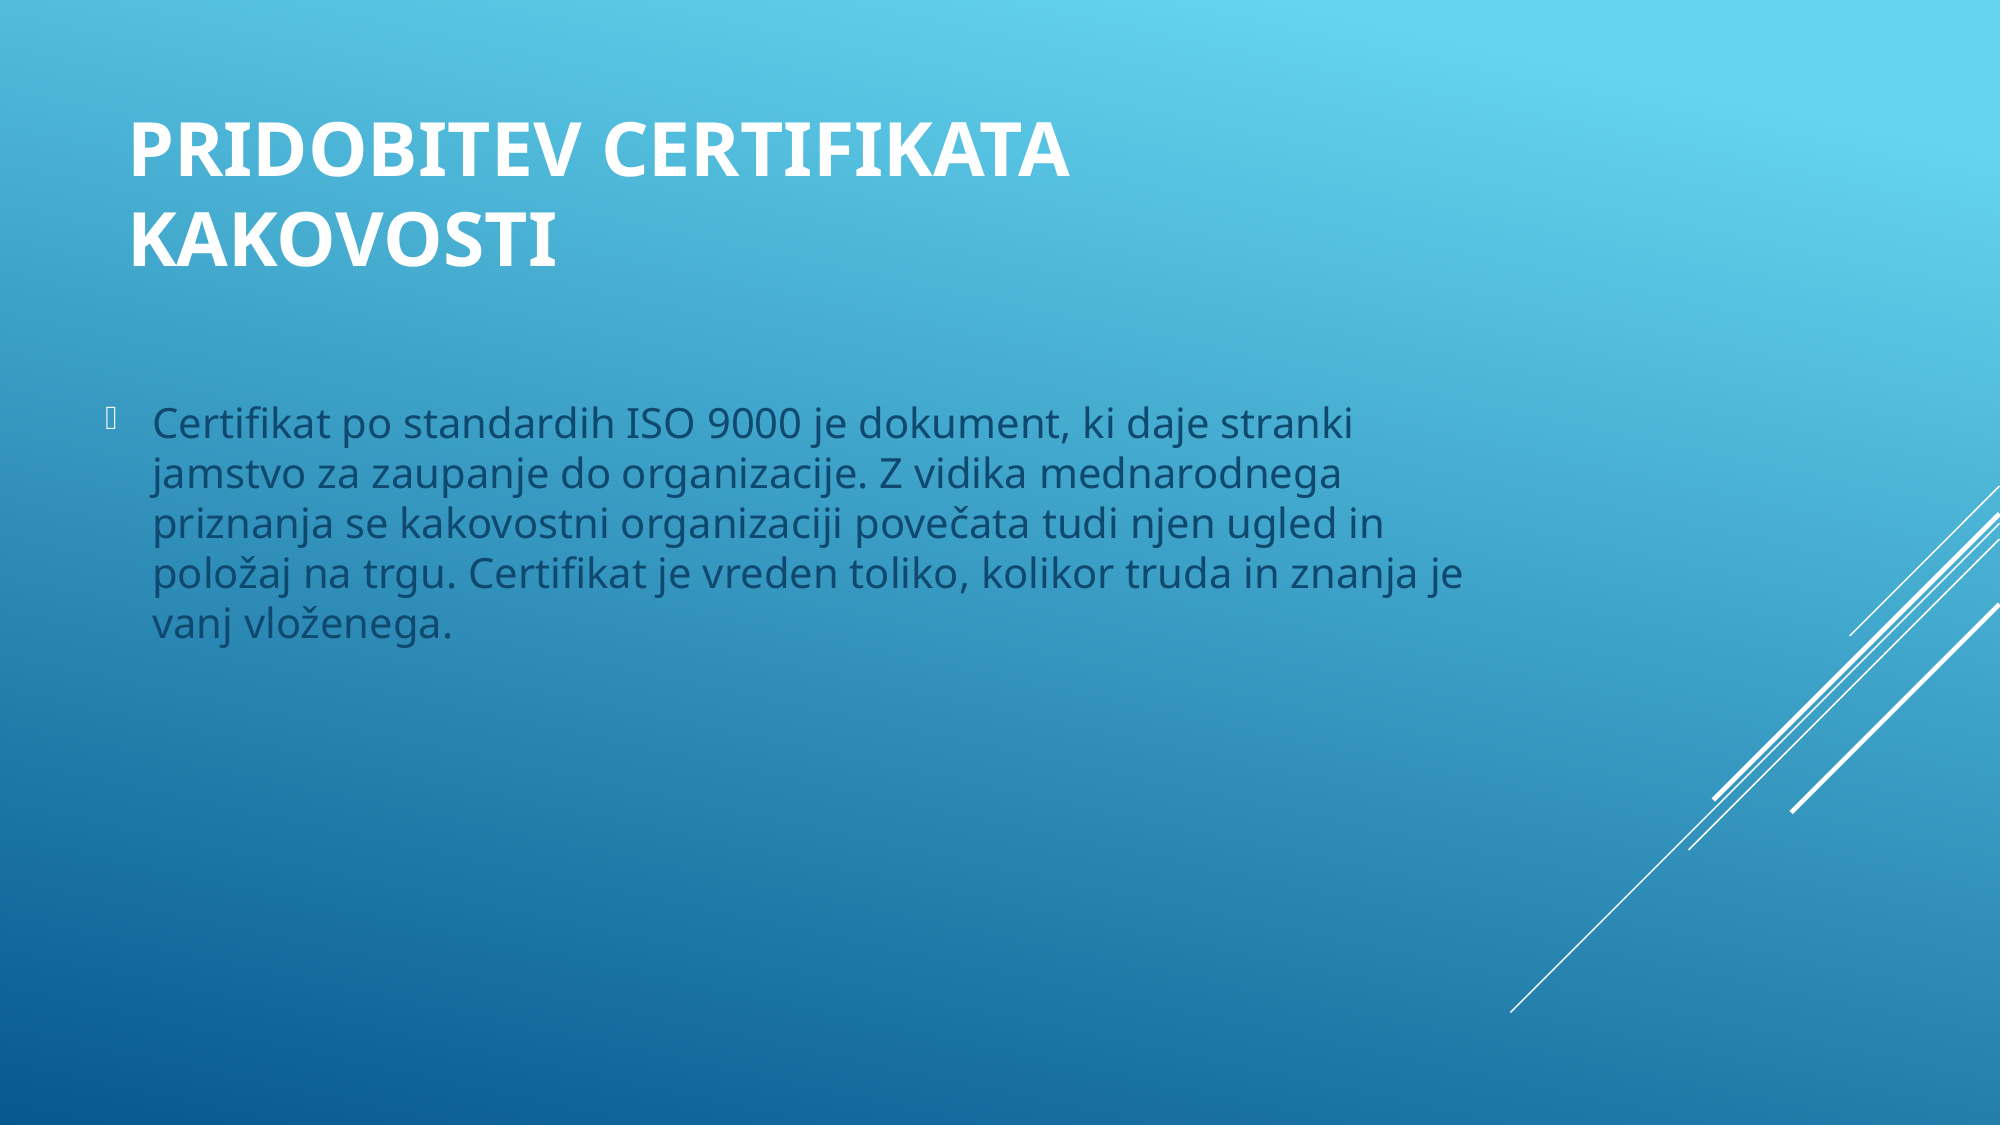

# Pridobitev certifikata kakovosti
Certifikat po standardih ISO 9000 je dokument, ki daje stranki jamstvo za zaupanje do organizacije. Z vidika mednarodnega priznanja se kakovostni organizaciji povečata tudi njen ugled in položaj na trgu. Certifikat je vreden toliko, kolikor truda in znanja je vanj vloženega.